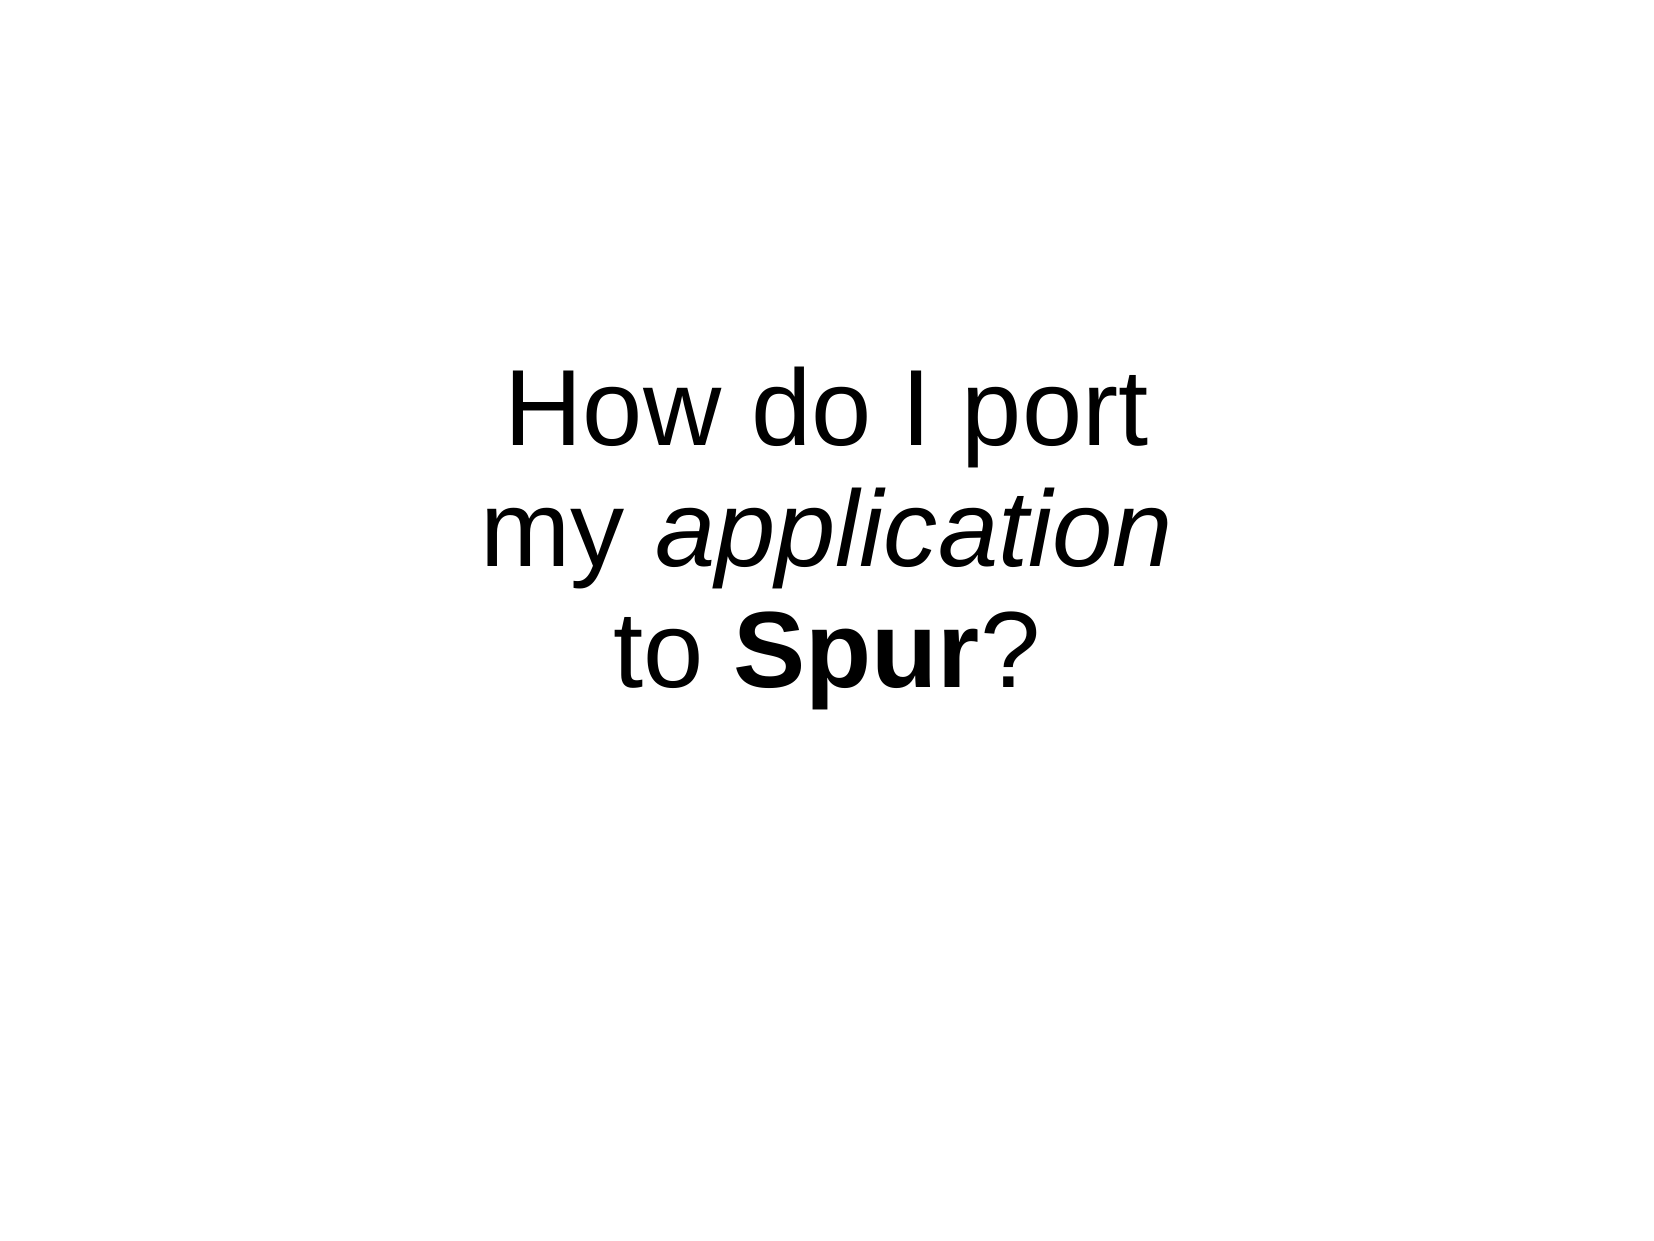

# How do I port
my application
to Spur?